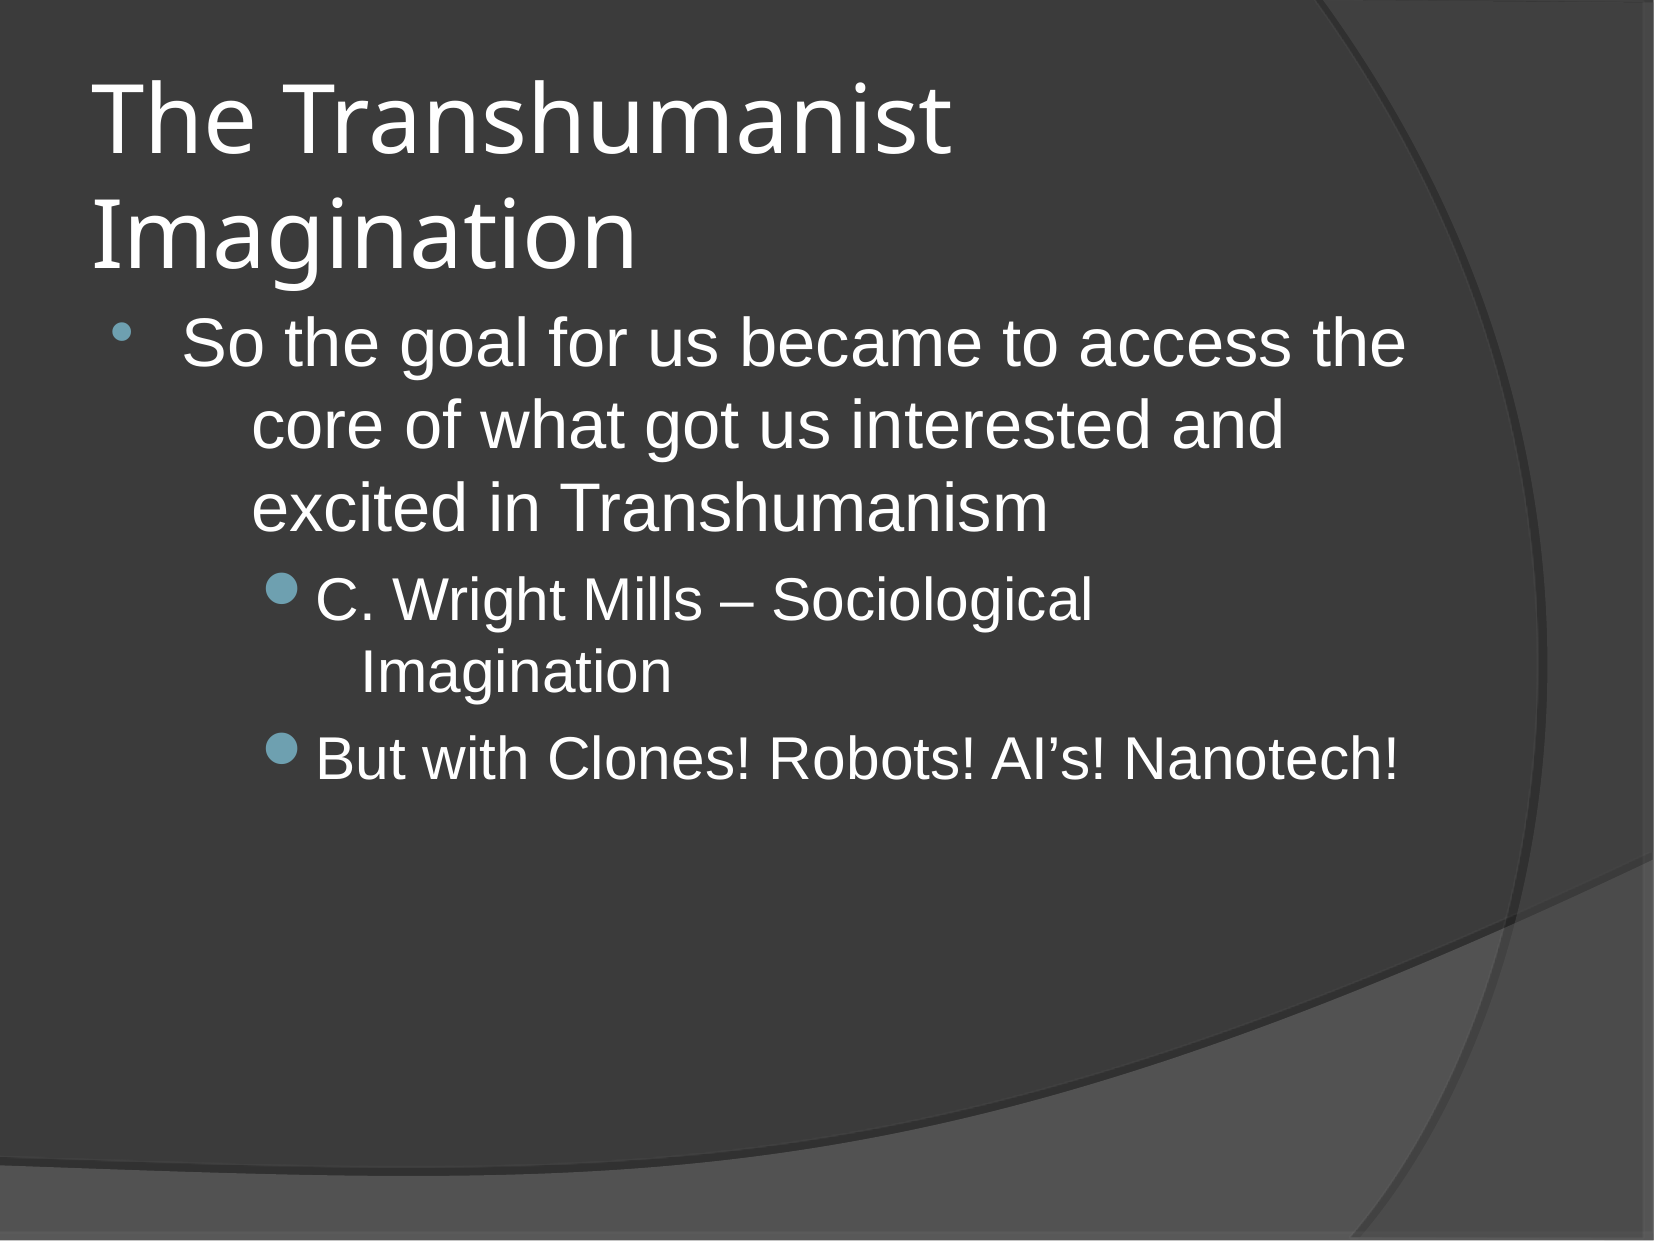

# The Transhumanist Imagination
So the goal for us became to access the core of what got us interested and excited in Transhumanism
C. Wright Mills – Sociological Imagination
But with Clones! Robots! AI’s! Nanotech!